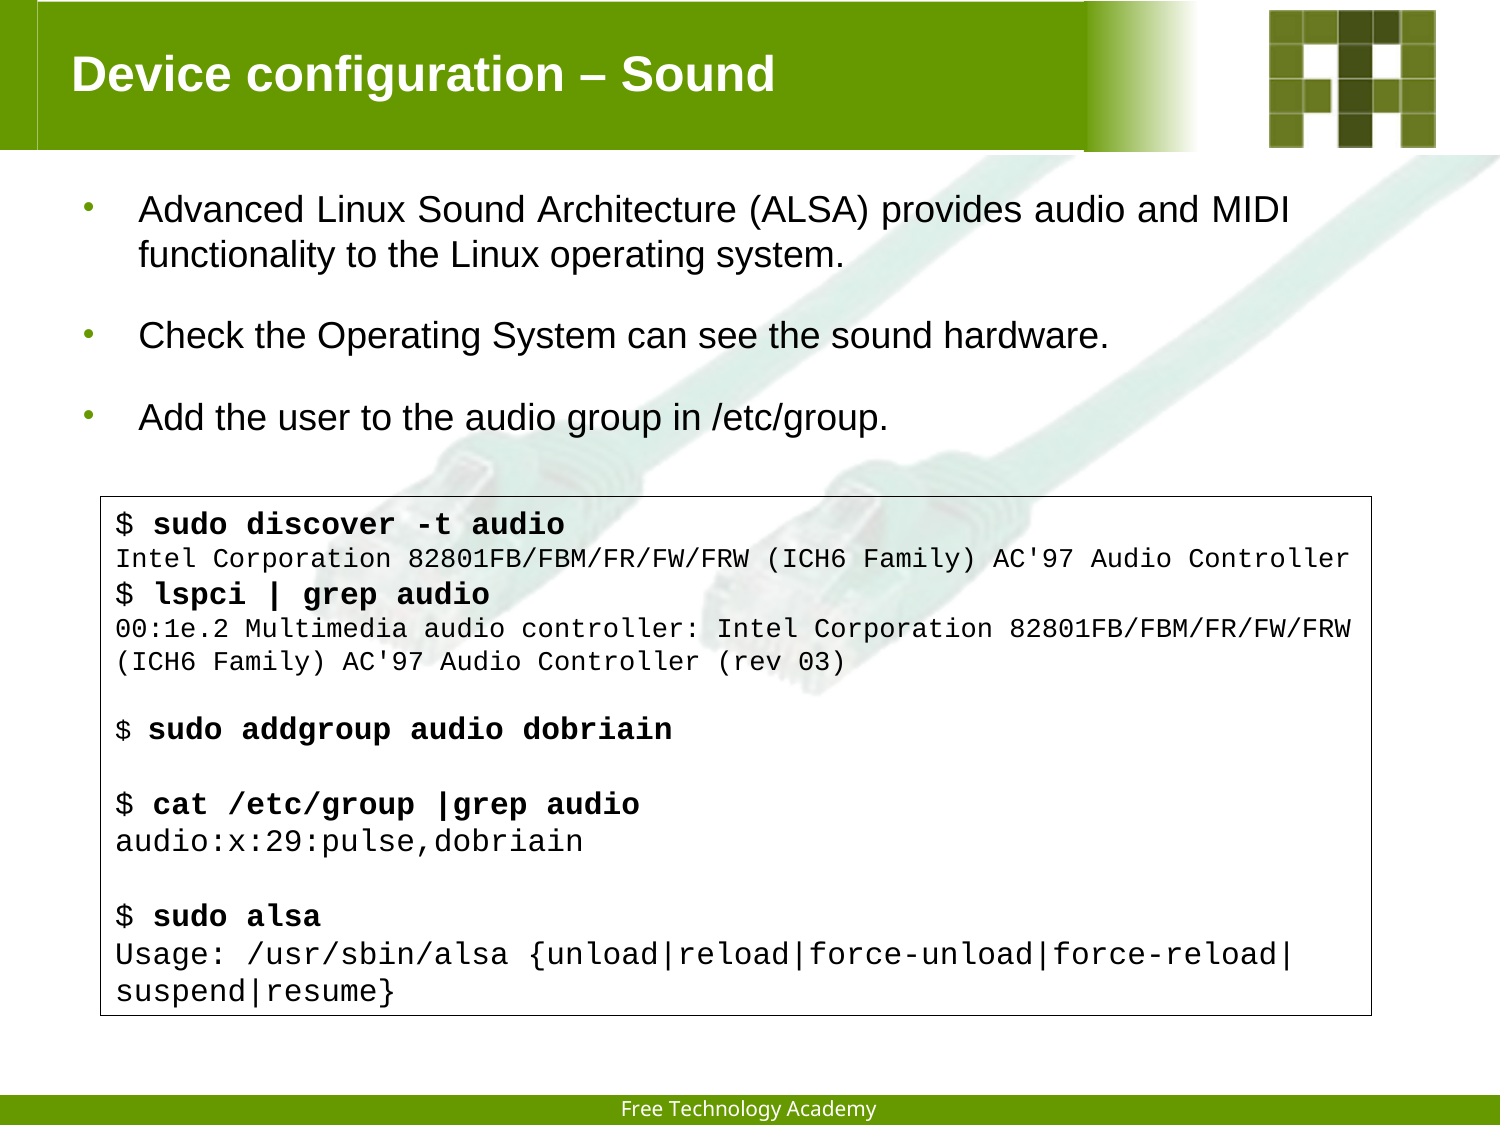

Device configuration – Sound
# Advanced Linux Sound Architecture (ALSA) provides audio and MIDI functionality to the Linux operating system.
Check the Operating System can see the sound hardware.
Add the user to the audio group in /etc/group.
$ sudo discover -t audio
Intel Corporation 82801FB/FBM/FR/FW/FRW (ICH6 Family) AC'97 Audio Controller
$ lspci | grep audio
00:1e.2 Multimedia audio controller: Intel Corporation 82801FB/FBM/FR/FW/FRW (ICH6 Family) AC'97 Audio Controller (rev 03)
$ sudo addgroup audio dobriain
$ cat /etc/group |grep audio
audio:x:29:pulse,dobriain
$ sudo alsa
Usage: /usr/sbin/alsa {unload|reload|force-unload|force-reload|suspend|resume}